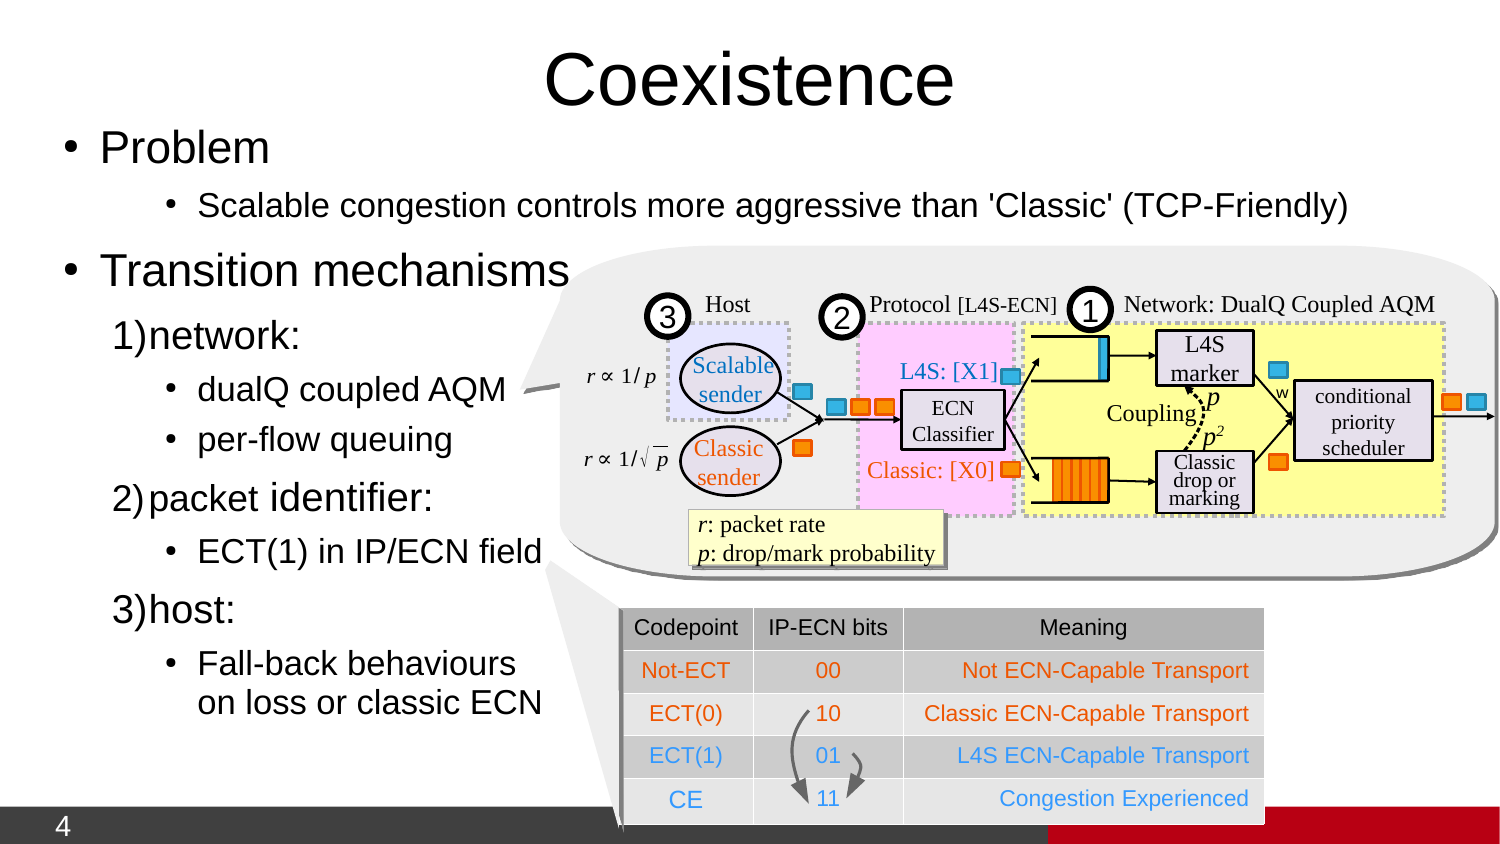

#
Coexistence
Problem
Scalable congestion controls more aggressive than 'Classic' (TCP-Friendly)
Transition mechanisms
network:
dualQ coupled AQM
per-flow queuing
packet identifier:
ECT(1) in IP/ECN field
host:
Fall-back behaviours
on loss or classic ECN
| Codepoint | IP-ECN bits | Meaning |
| --- | --- | --- |
| Not-ECT | 00 | Not ECN-Capable Transport |
| ECT(0) | 10 | Classic ECN-Capable Transport |
| ECT(1) | 01 | L4S ECN-Capable Transport |
| CE | 11 | Congestion Experienced |
4